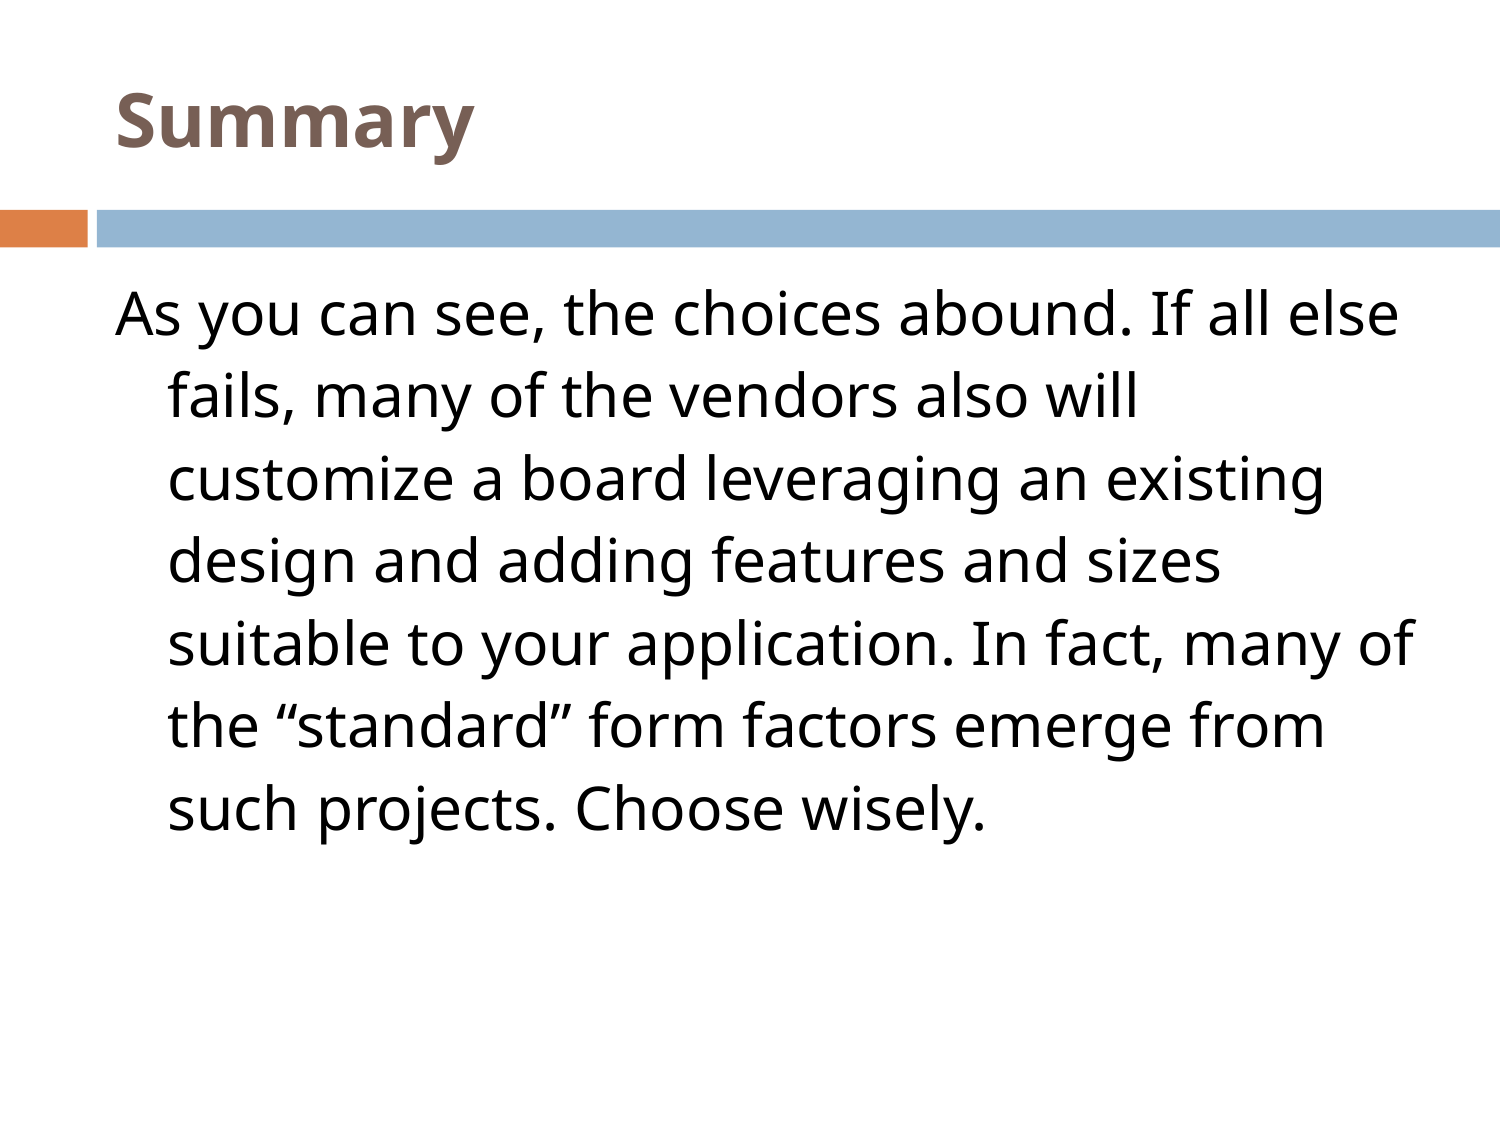

# Summary
As you can see, the choices abound. If all else fails, many of the vendors also will customize a board leveraging an existing design and adding features and sizes suitable to your application. In fact, many of the “standard” form factors emerge from such projects. Choose wisely.